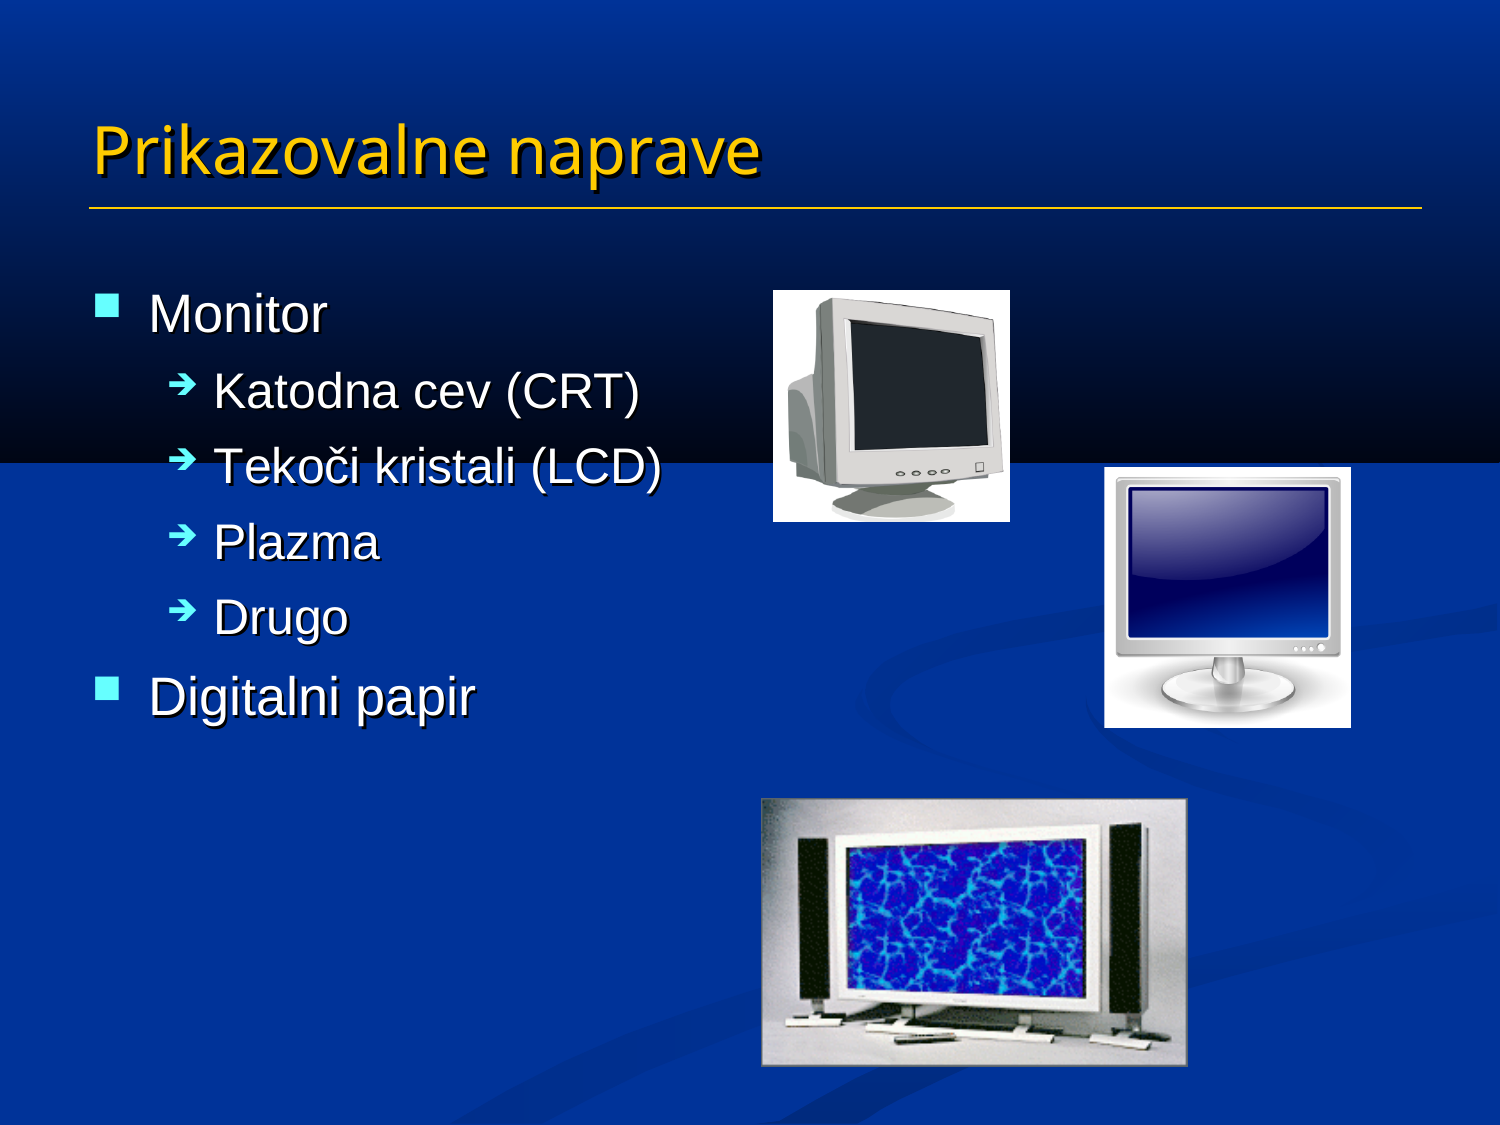

Prikazovalne naprave
# Monitor
Katodna cev (CRT)
Tekoči kristali (LCD)
Plazma
Drugo
Digitalni papir